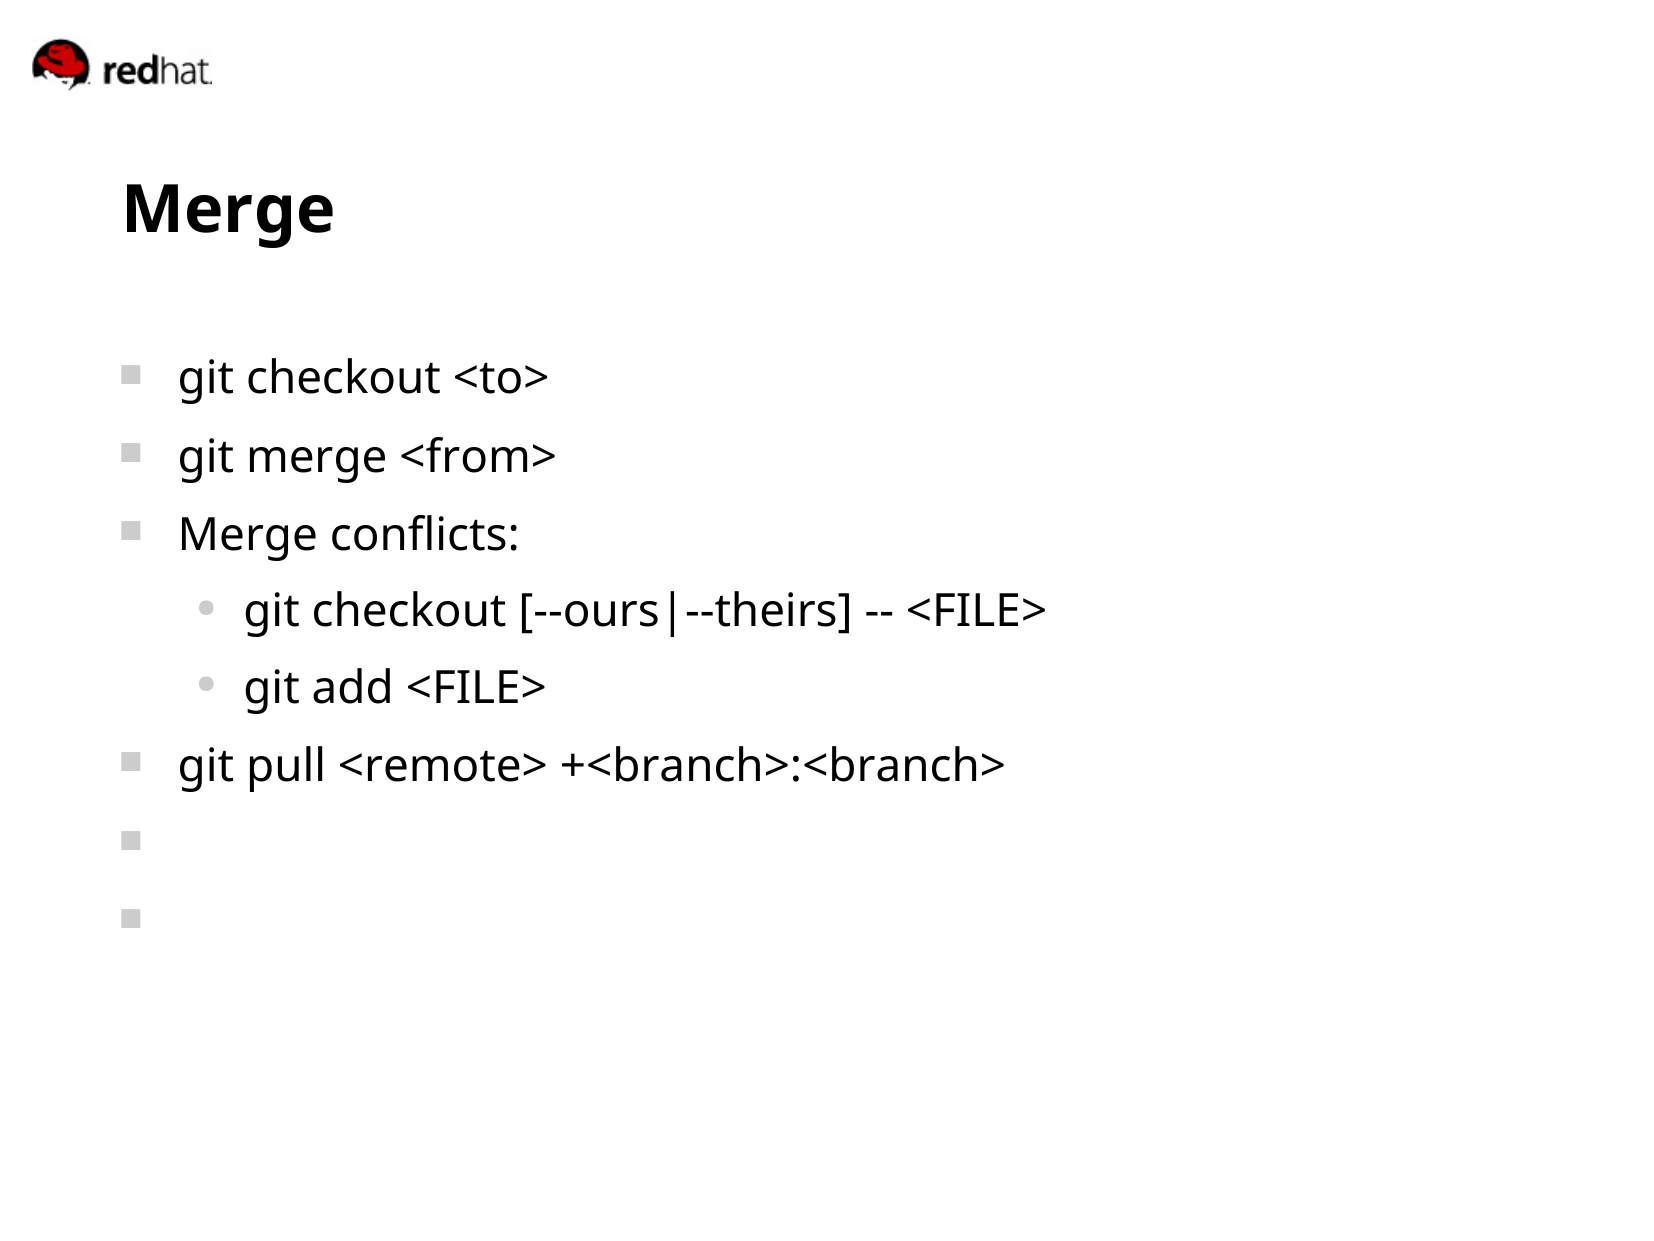

# Merge
git checkout <to>
git merge <from>
Merge conflicts:
git checkout [--ours|--theirs] -- <FILE>
git add <FILE>
git pull <remote> +<branch>:<branch>